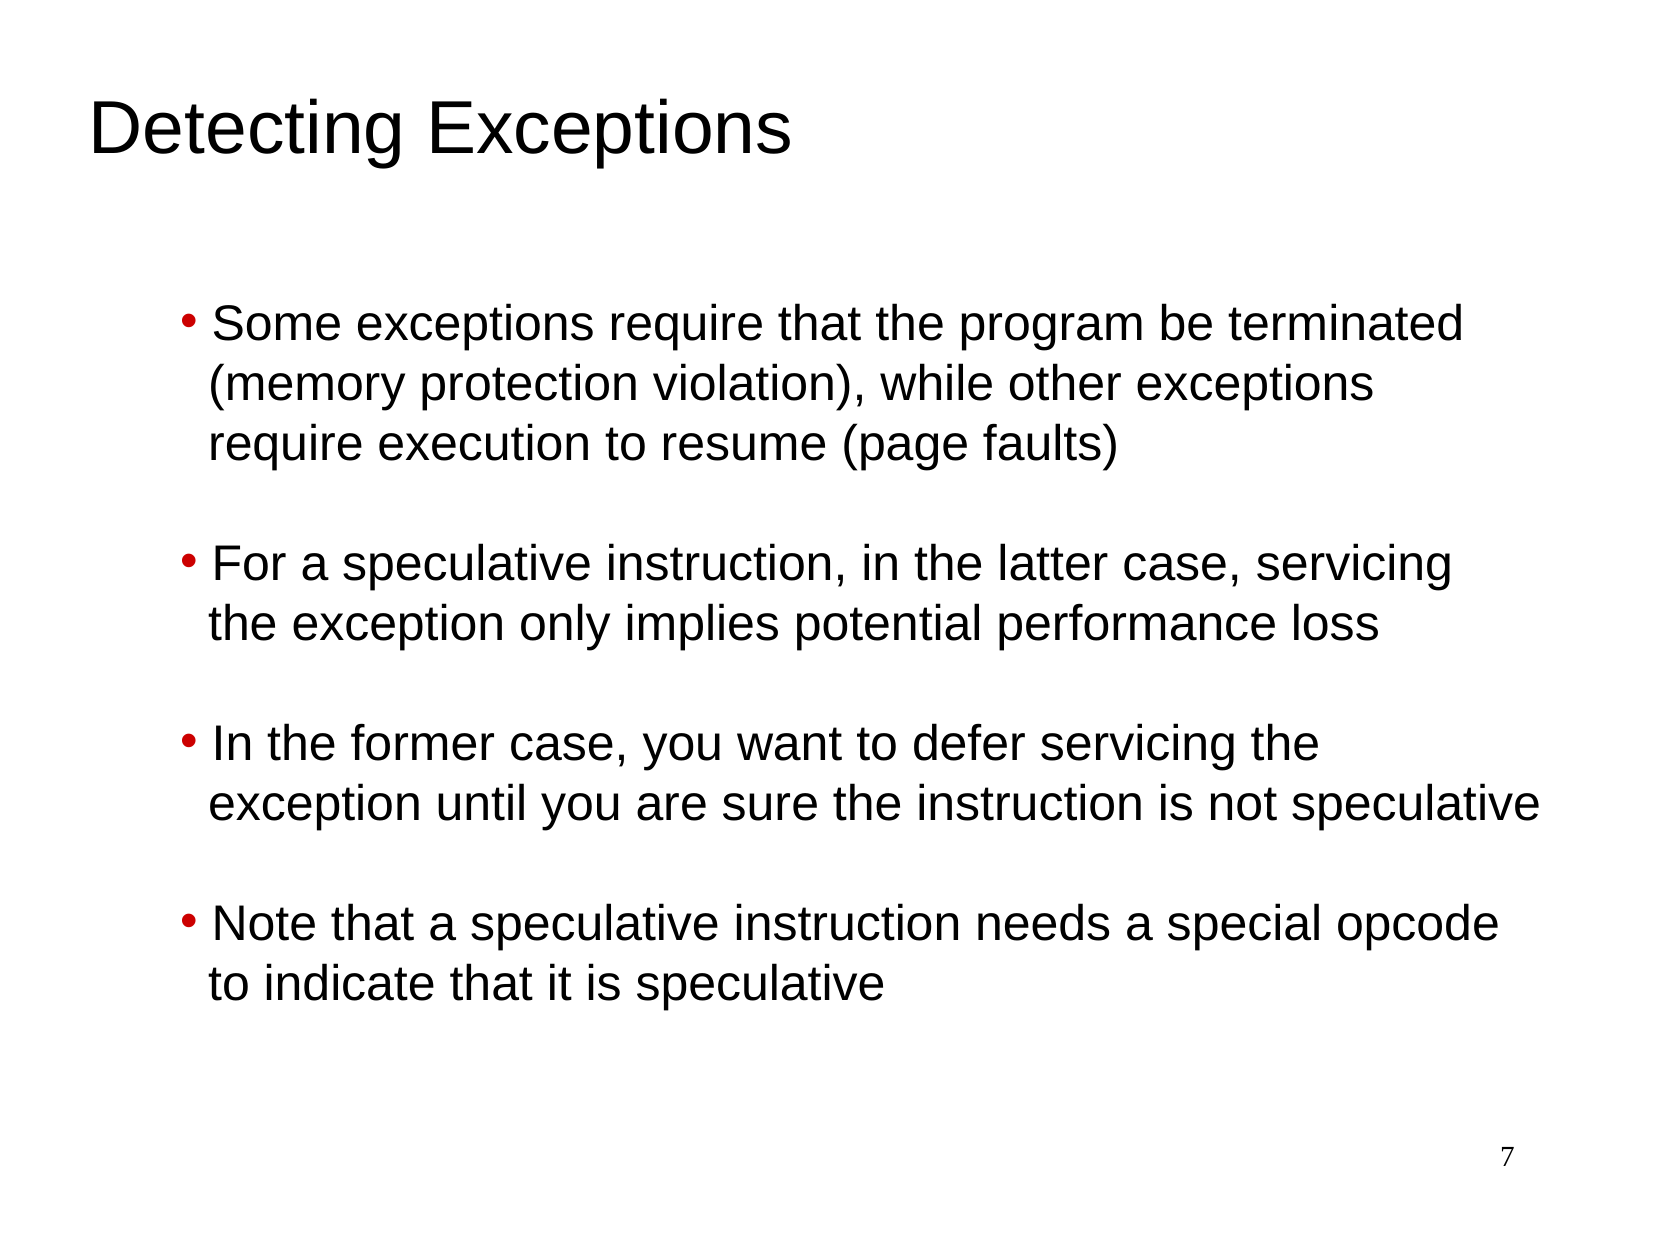

Detecting Exceptions
 Some exceptions require that the program be terminated
 (memory protection violation), while other exceptions
 require execution to resume (page faults)
 For a speculative instruction, in the latter case, servicing
 the exception only implies potential performance loss
 In the former case, you want to defer servicing the
 exception until you are sure the instruction is not speculative
 Note that a speculative instruction needs a special opcode
 to indicate that it is speculative